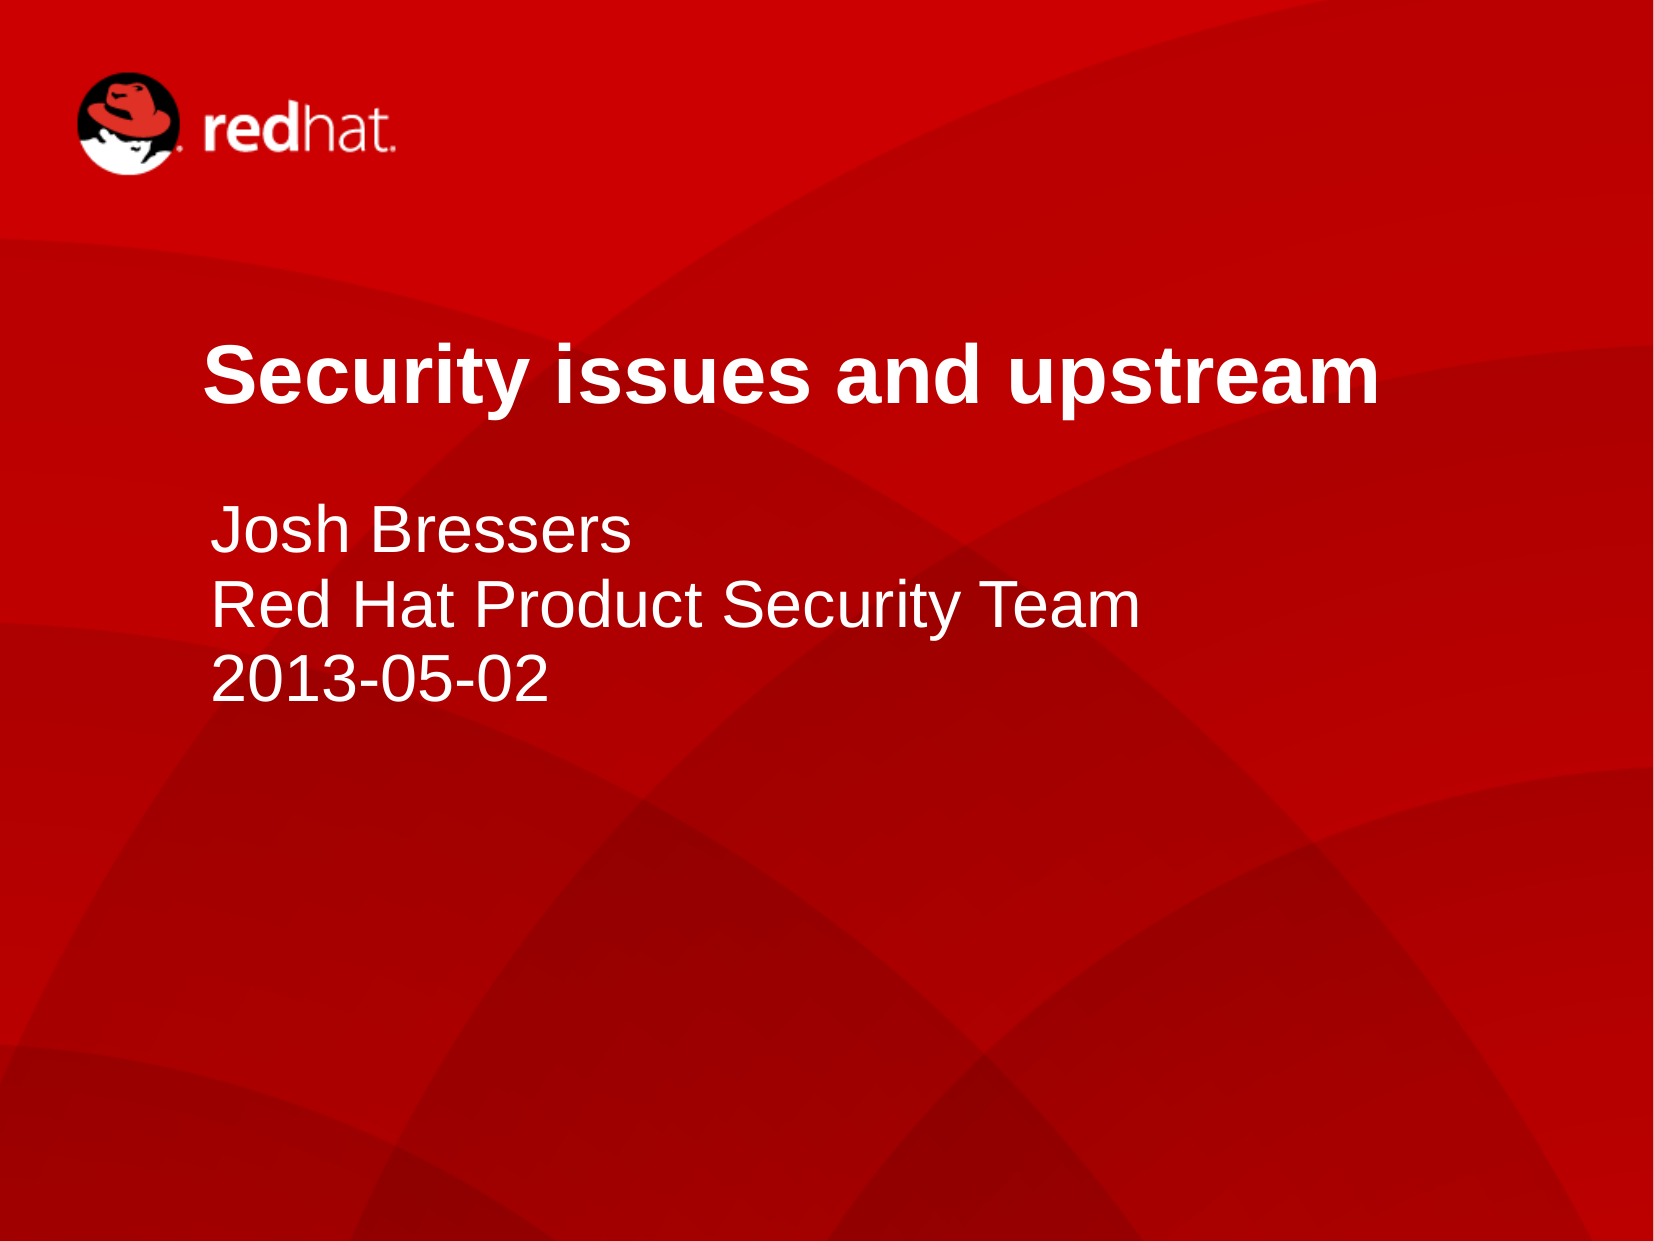

Security issues and upstream
Josh Bressers
Red Hat Product Security Team
2013-05-02